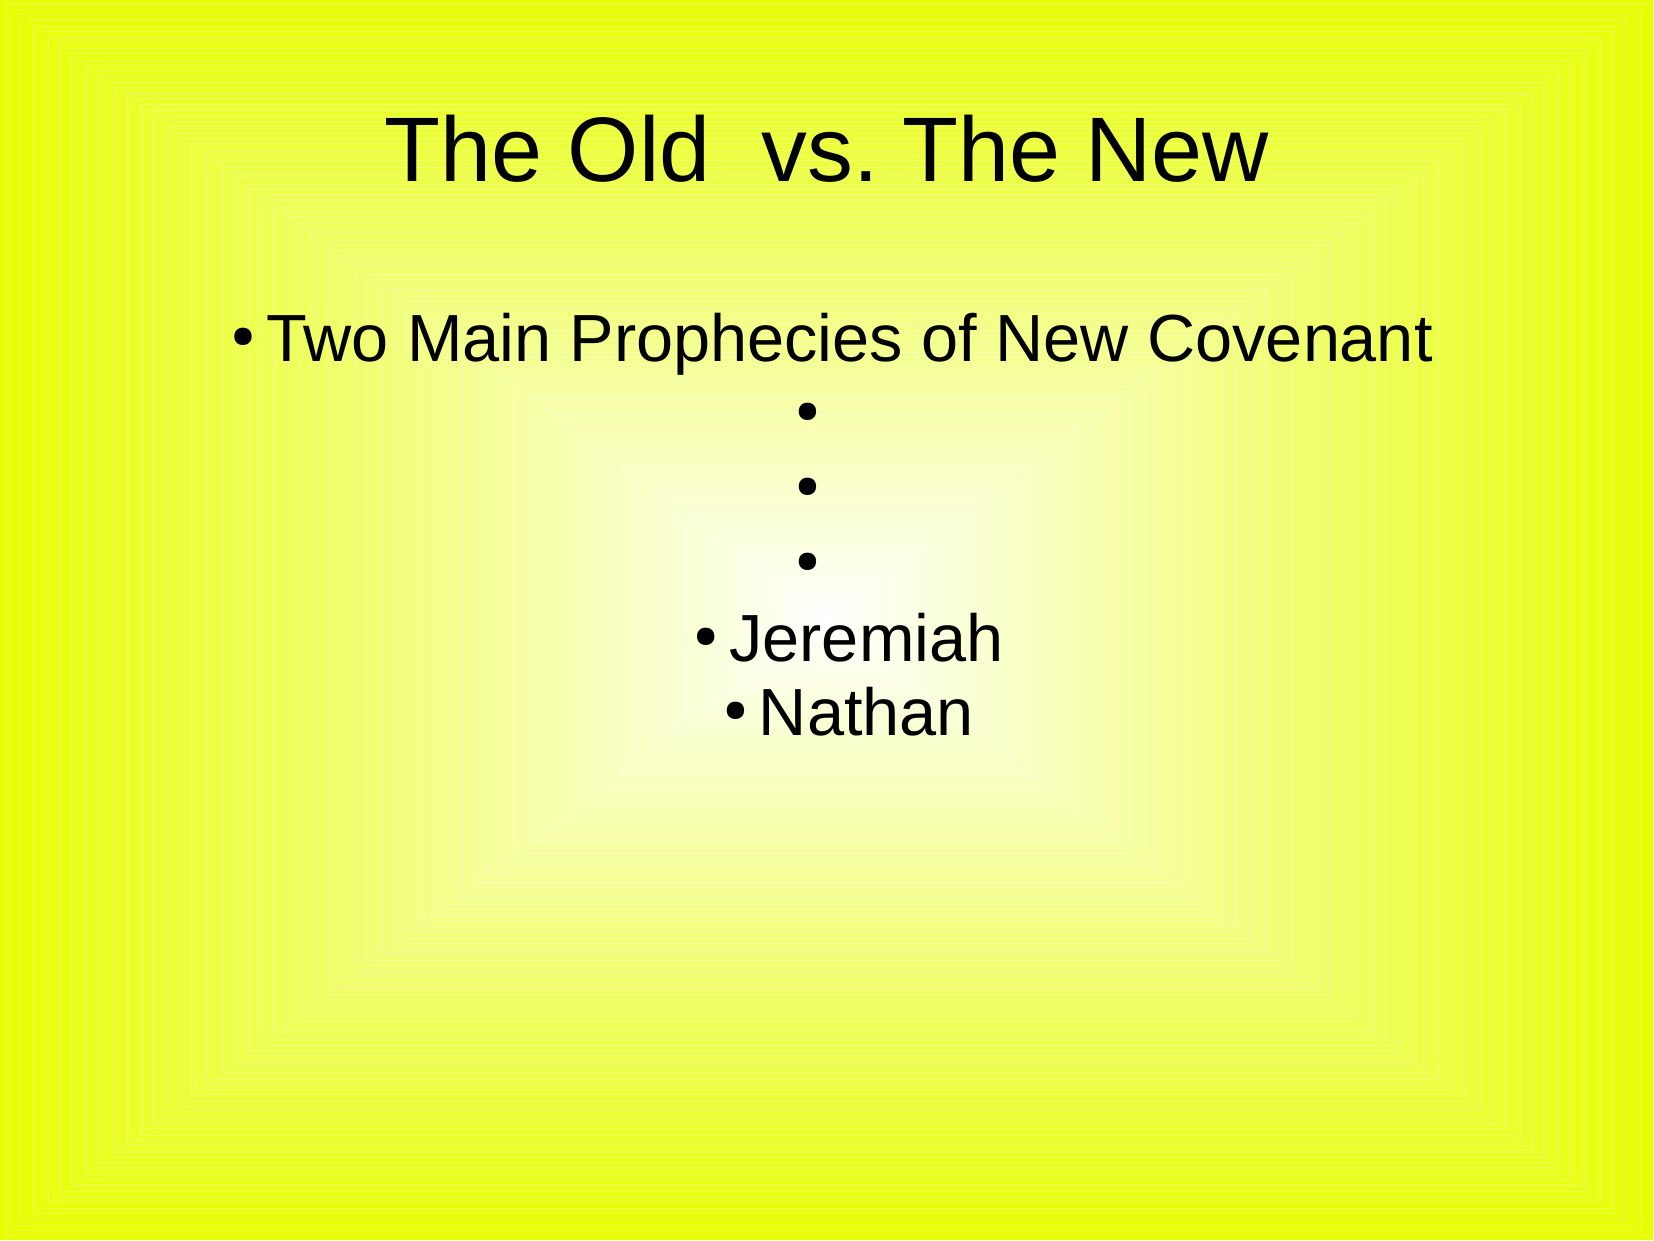

# The Old vs. The New
Two Main Prophecies of New Covenant
Jeremiah
Nathan